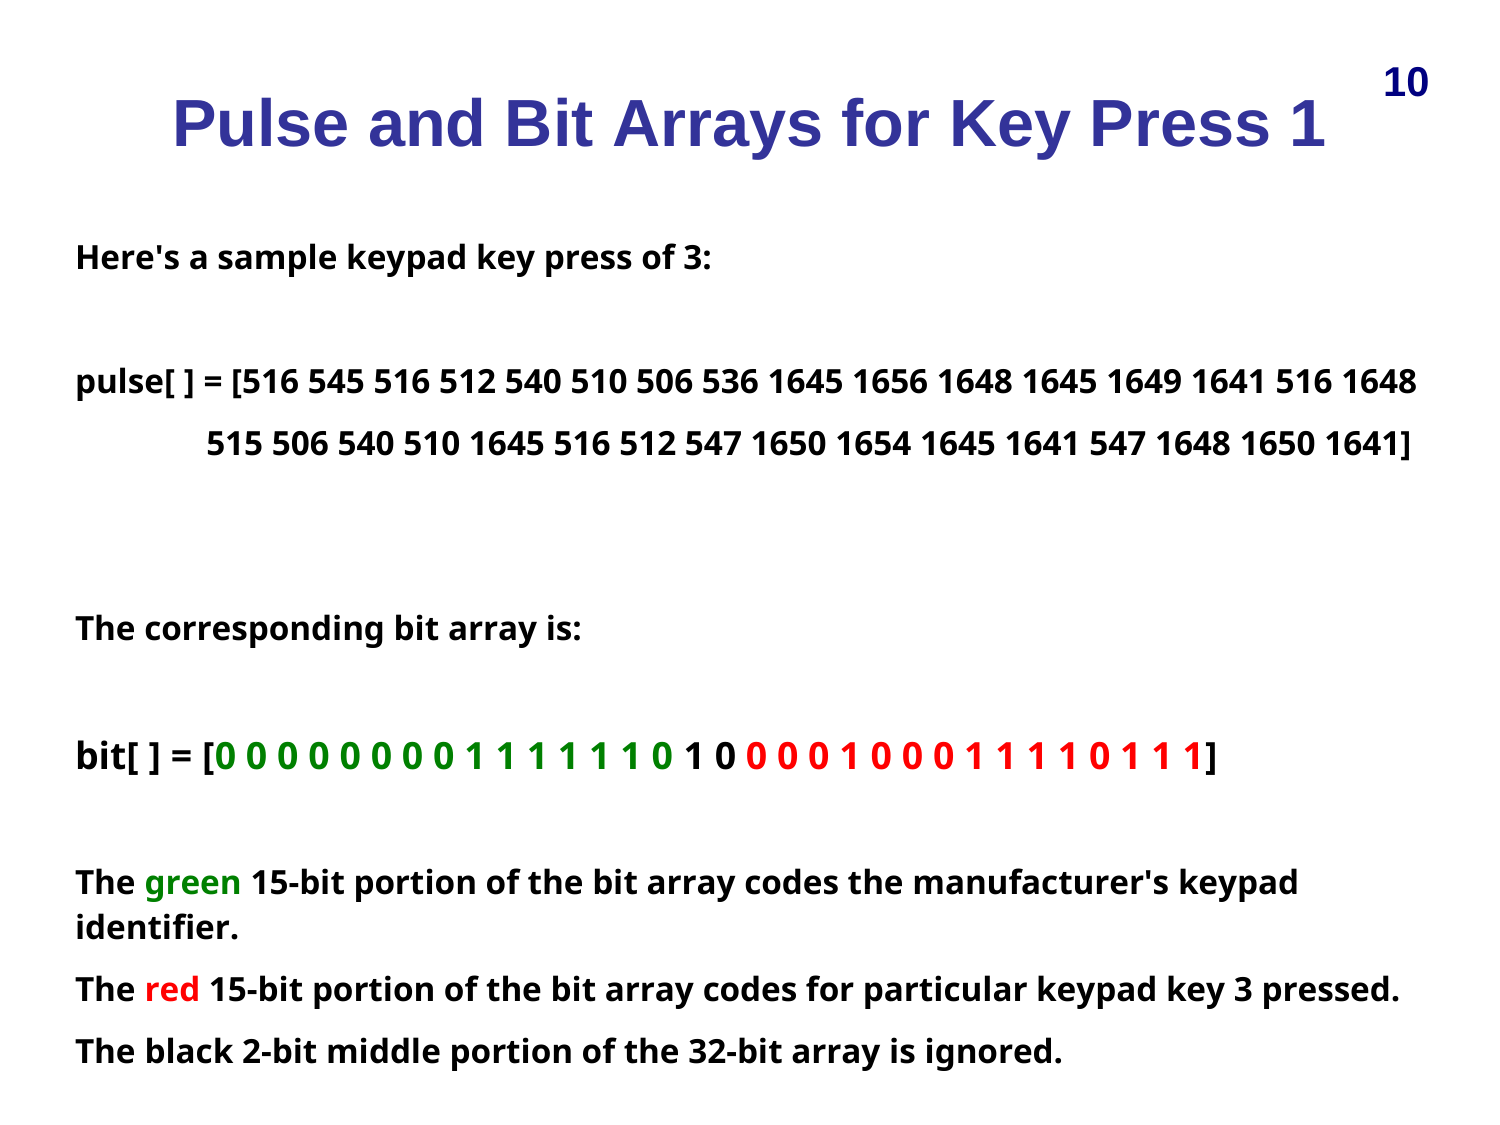

10
# Pulse and Bit Arrays for Key Press 1
Here's a sample keypad key press of 3:
pulse[ ] = [516 545 516 512 540 510 506 536 1645 1656 1648 1645 1649 1641 516 1648
 515 506 540 510 1645 516 512 547 1650 1654 1645 1641 547 1648 1650 1641]
The corresponding bit array is:
bit[ ] = [0 0 0 0 0 0 0 0 1 1 1 1 1 1 0 1 0 0 0 0 1 0 0 0 1 1 1 1 0 1 1 1]
The green 15-bit portion of the bit array codes the manufacturer's keypad identifier.
The red 15-bit portion of the bit array codes for particular keypad key 3 pressed.
The black 2-bit middle portion of the 32-bit array is ignored.